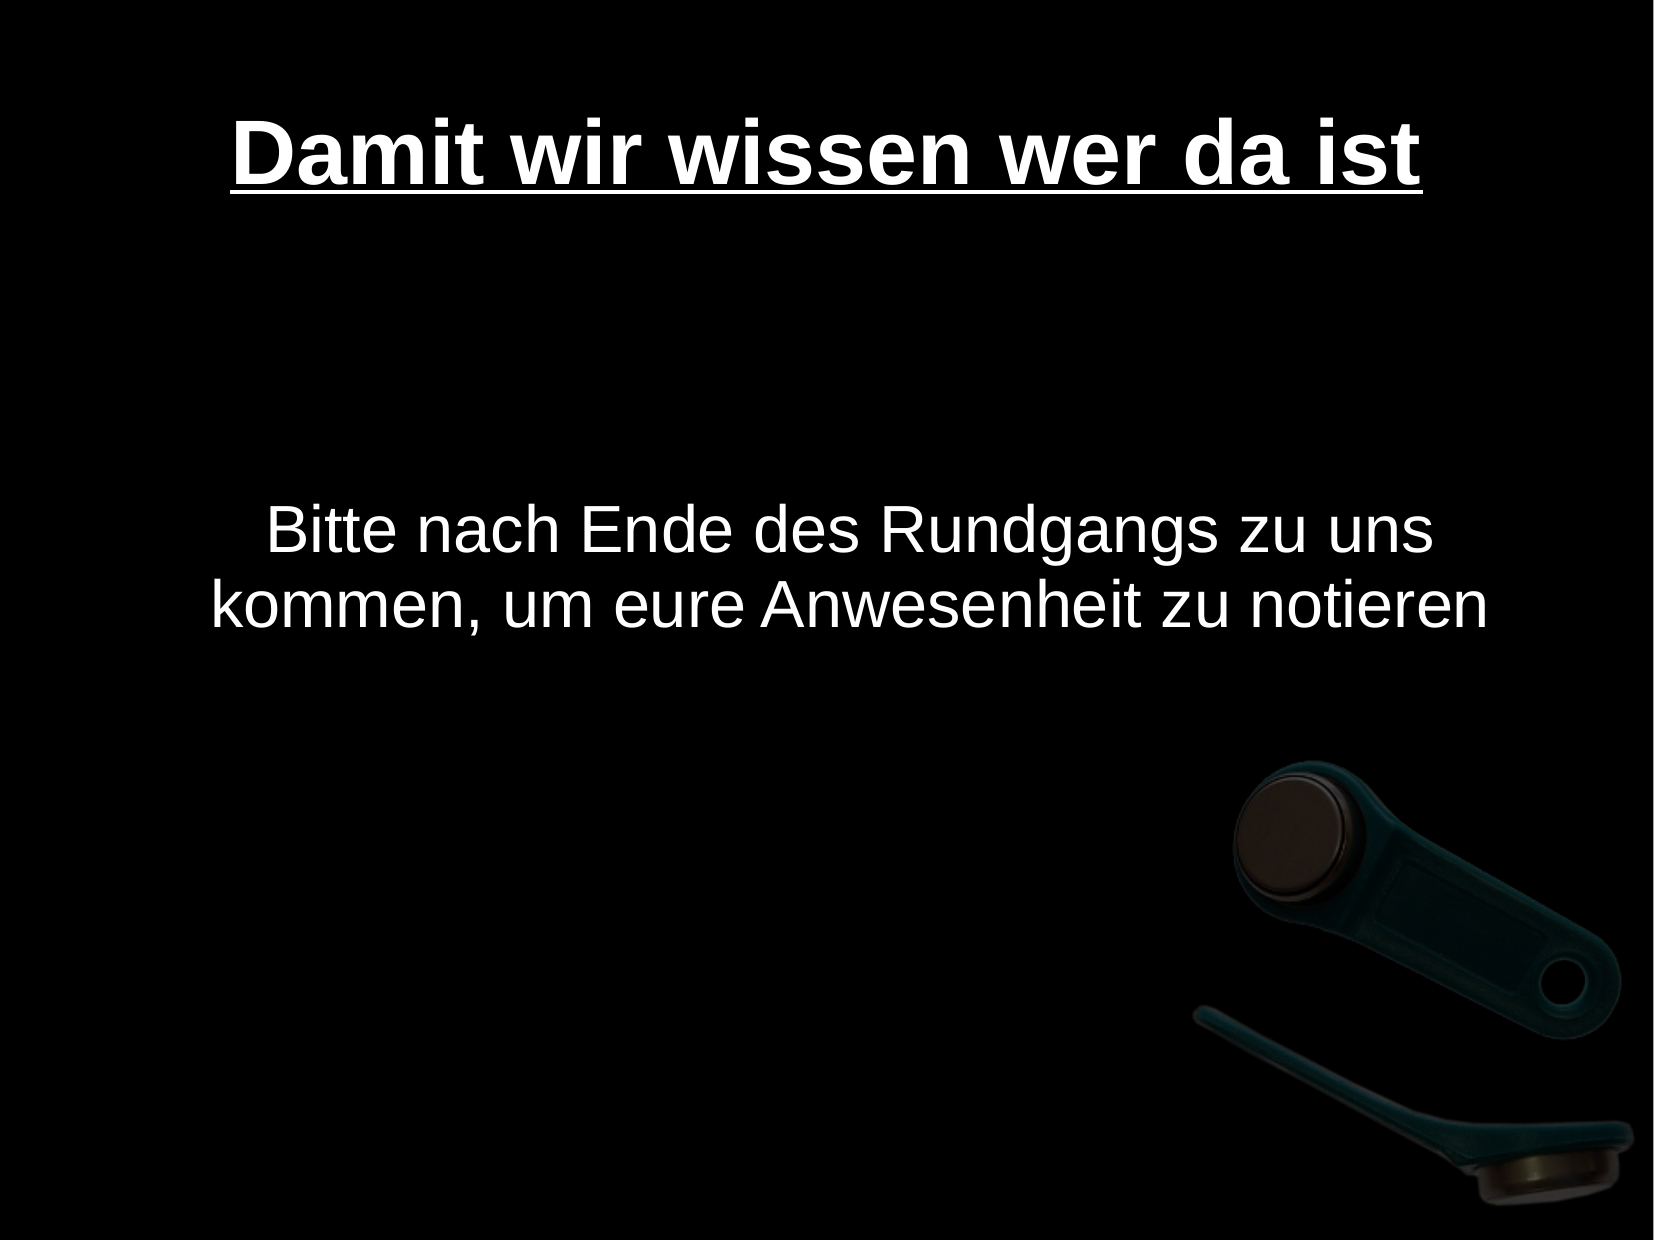

# Damit wir wissen wer da ist
Bitte nach Ende des Rundgangs zu uns kommen, um eure Anwesenheit zu notieren